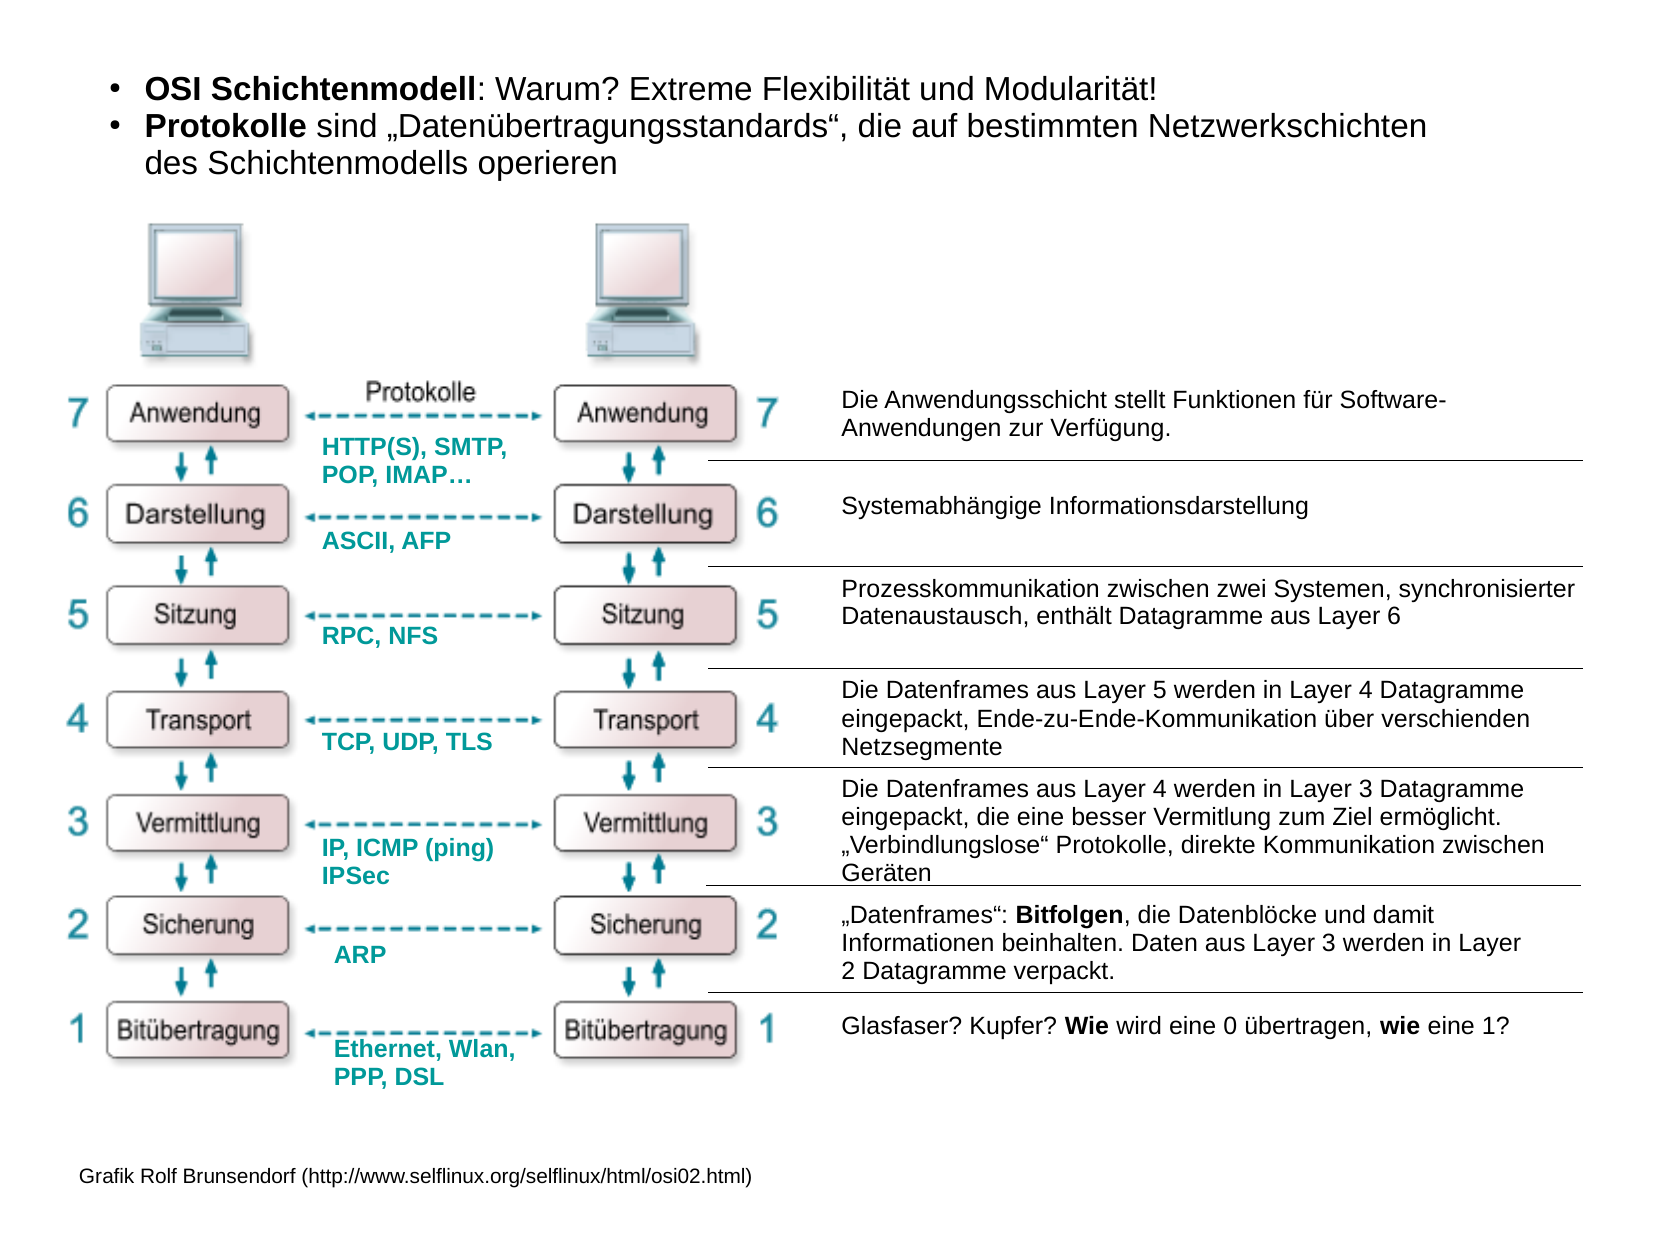

OSI Schichtenmodell: Warum? Extreme Flexibilität und Modularität!
Protokolle sind „Datenübertragungsstandards“, die auf bestimmten Netzwerkschichten des Schichtenmodells operieren
Die Anwendungsschicht stellt Funktionen für Software-Anwendungen zur Verfügung.
HTTP(S), SMTP, POP, IMAP…
Systemabhängige Informationsdarstellung
ASCII, AFP
Prozesskommunikation zwischen zwei Systemen, synchronisierter Datenaustausch, enthält Datagramme aus Layer 6
RPC, NFS
Die Datenframes aus Layer 5 werden in Layer 4 Datagramme eingepackt, Ende-zu-Ende-Kommunikation über verschienden Netzsegmente
TCP, UDP, TLS
Die Datenframes aus Layer 4 werden in Layer 3 Datagramme eingepackt, die eine besser Vermitlung zum Ziel ermöglicht.
„Verbindlungslose“ Protokolle, direkte Kommunikation zwischen Geräten
IP, ICMP (ping)
IPSec
„Datenframes“: Bitfolgen, die Datenblöcke und damit Informationen beinhalten. Daten aus Layer 3 werden in Layer 2 Datagramme verpackt.
ARP
Glasfaser? Kupfer? Wie wird eine 0 übertragen, wie eine 1?
Ethernet, Wlan,
PPP, DSL
Grafik Rolf Brunsendorf (http://www.selflinux.org/selflinux/html/osi02.html)